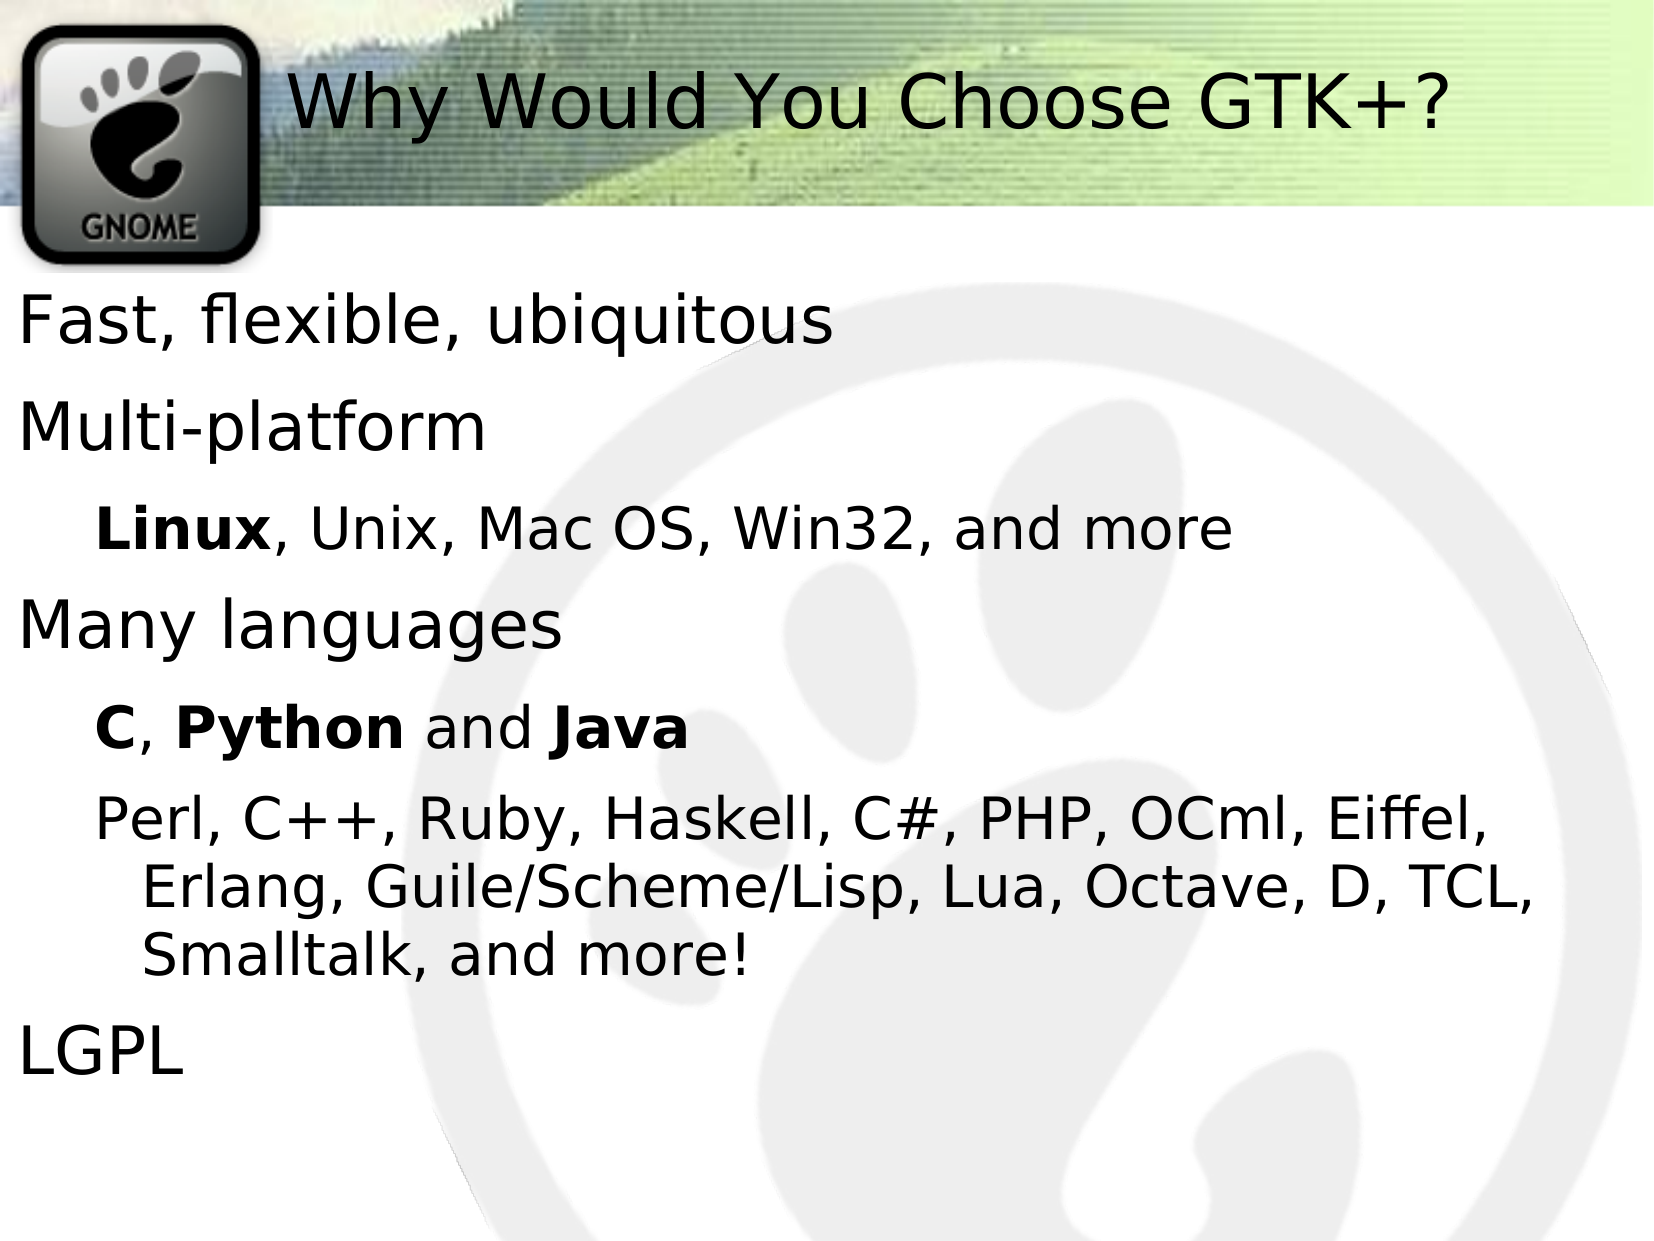

# Why Would You Choose GTK+?
Fast, flexible, ubiquitous
Multi-platform
Linux, Unix, Mac OS, Win32, and more
Many languages
C, Python and Java
Perl, C++, Ruby, Haskell, C#, PHP, OCml, Eiffel, Erlang, Guile/Scheme/Lisp, Lua, Octave, D, TCL, Smalltalk, and more!
LGPL